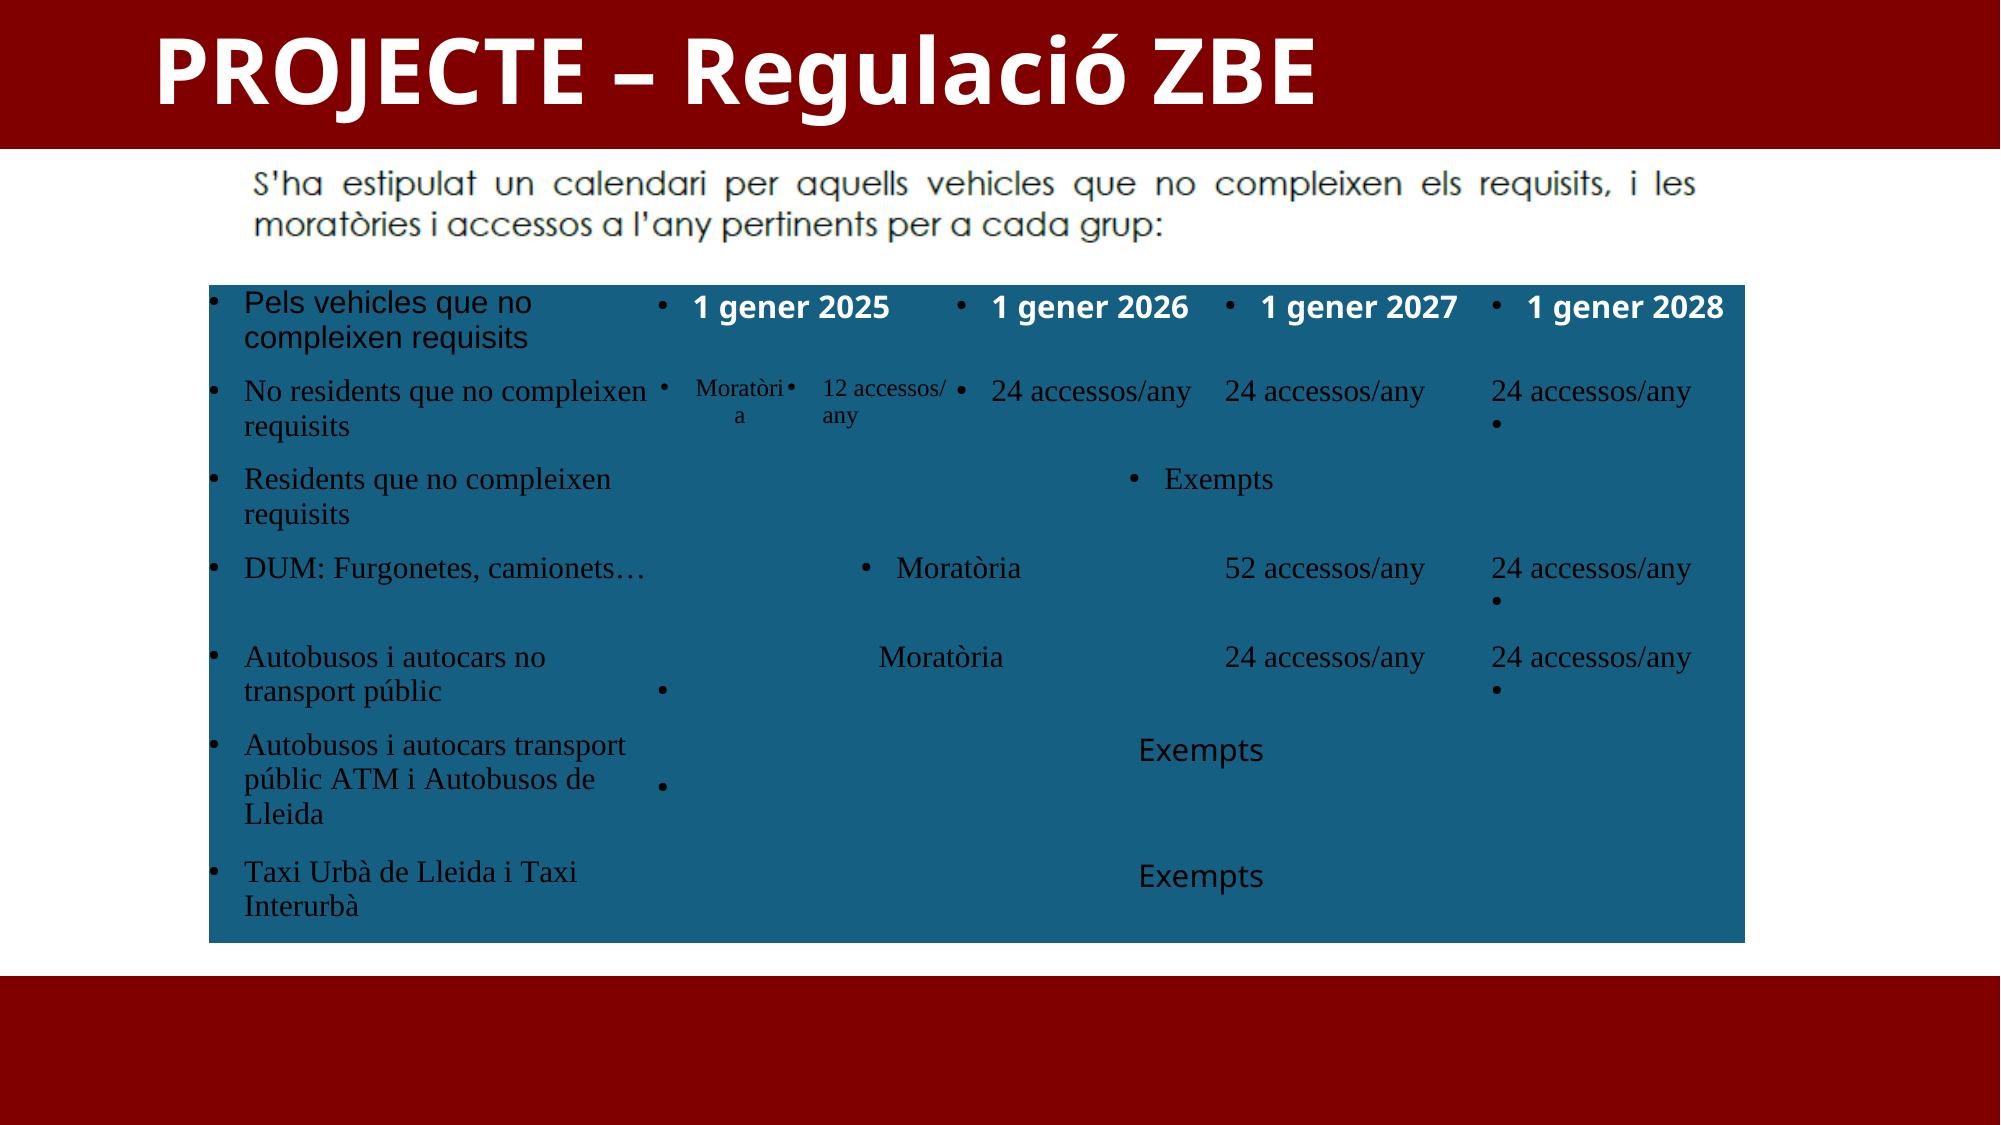

# PROJECTE – Regulació ZBE
| Pels vehicles que no compleixen requisits | 1 gener 2025 | | 1 gener 2026 | 1 gener 2027 | 1 gener 2028 |
| --- | --- | --- | --- | --- | --- |
| No residents que no compleixen requisits | Moratòria | 12 accessos/ any | 24 accessos/any | 24 accessos/any | 24 accessos/any |
| Residents que no compleixen requisits | Exempts | | | | |
| DUM: Furgonetes, camionets… | Moratòria | | | 52 accessos/any | 24 accessos/any |
| Autobusos i autocars no transport públic | Moratòria | | | 24 accessos/any | 24 accessos/any |
| Autobusos i autocars transport públic ATM i Autobusos de Lleida | Exempts | | | | |
| Taxi Urbà de Lleida i Taxi Interurbà | Exempts | | | | |